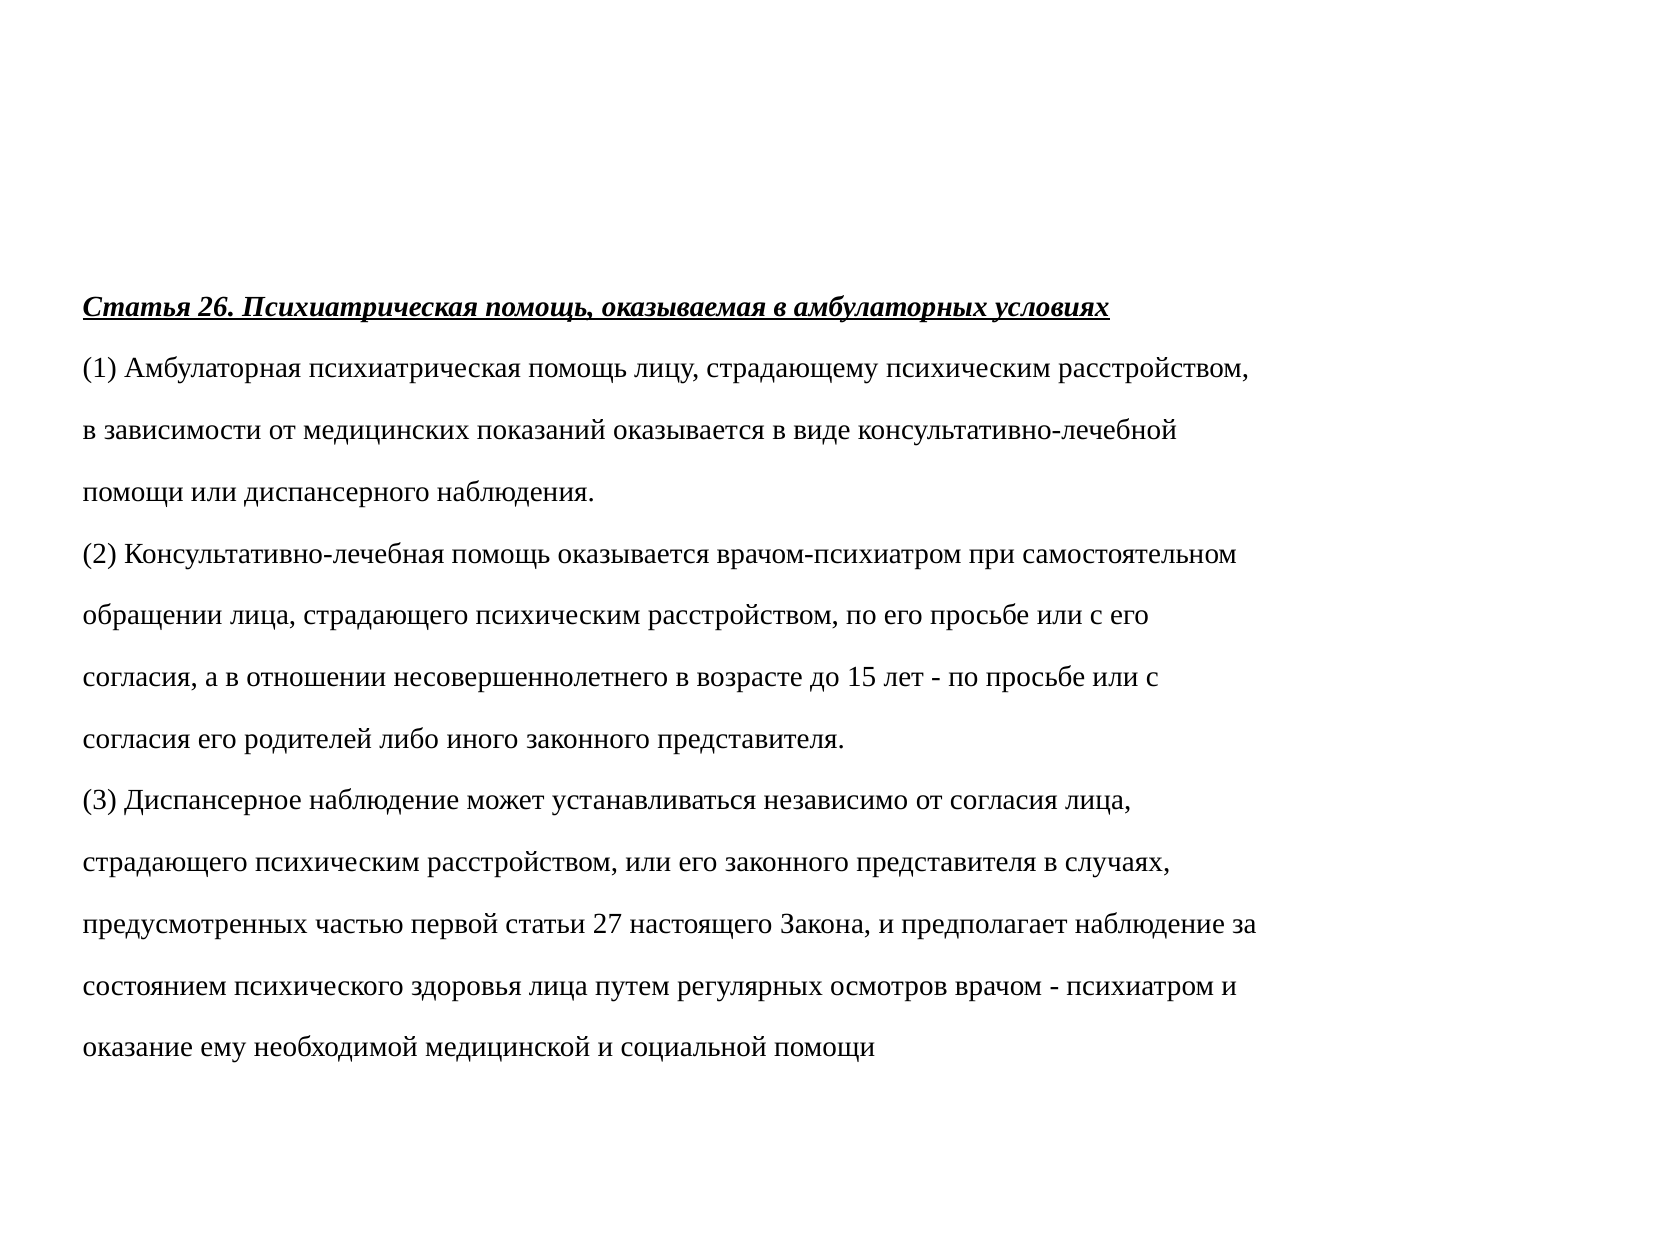

#
Статья 26. Психиатрическая помощь, оказываемая в амбулаторных условиях
(1) Амбулаторная психиатрическая помощь лицу, страдающему психическим расстройством,
в зависимости от медицинских показаний оказывается в виде консультативно-лечебной
помощи или диспансерного наблюдения.
(2) Консультативно-лечебная помощь оказывается врачом-психиатром при самостоятельном
обращении лица, страдающего психическим расстройством, по его просьбе или с его
согласия, а в отношении несовершеннолетнего в возрасте до 15 лет - по просьбе или с
согласия его родителей либо иного законного представителя.
(3) Диспансерное наблюдение может устанавливаться независимо от согласия лица,
страдающего психическим расстройством, или его законного представителя в случаях,
предусмотренных частью первой статьи 27 настоящего Закона, и предполагает наблюдение за
состоянием психического здоровья лица путем регулярных осмотров врачом - психиатром и
оказание ему необходимой медицинской и социальной помощи